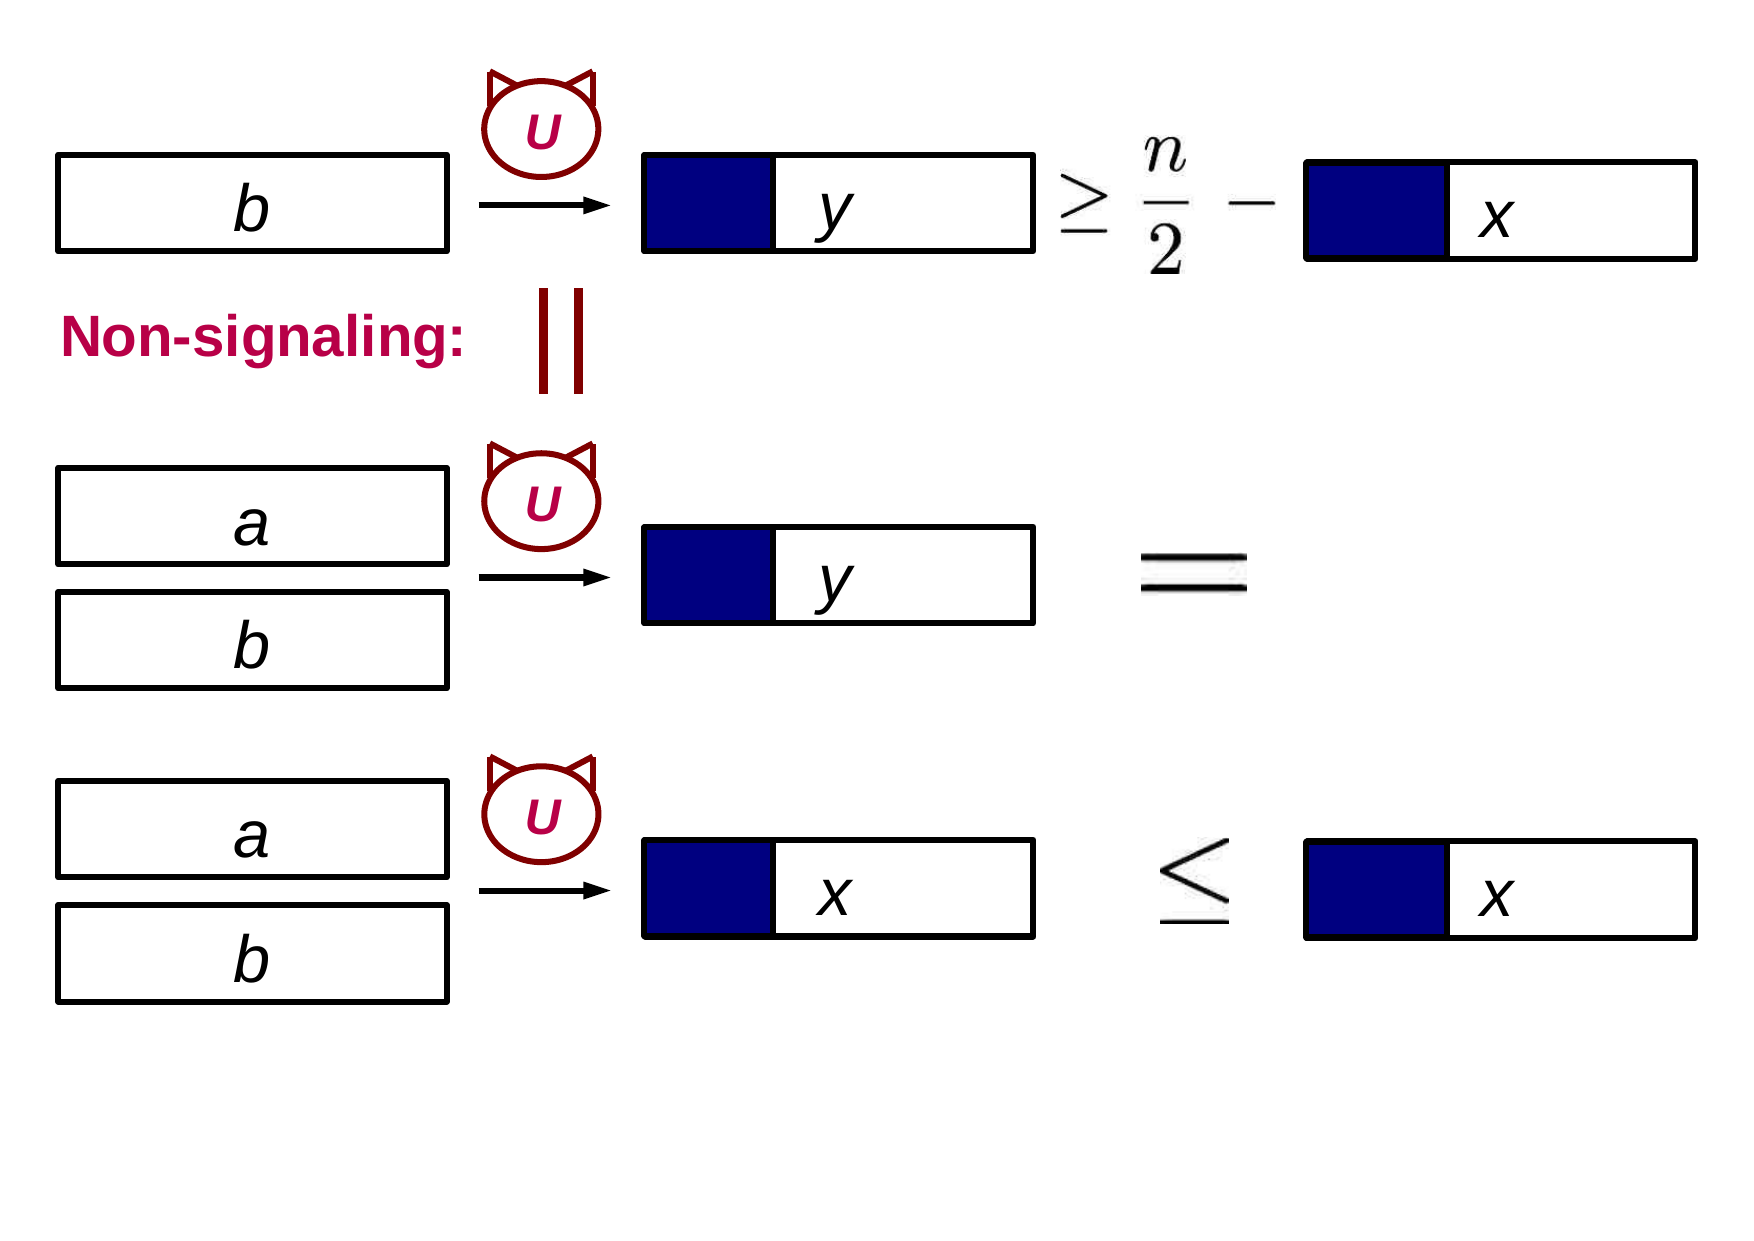

U
y
b
x
Non-signaling:
U
a
y
b
U
a
x
x
b